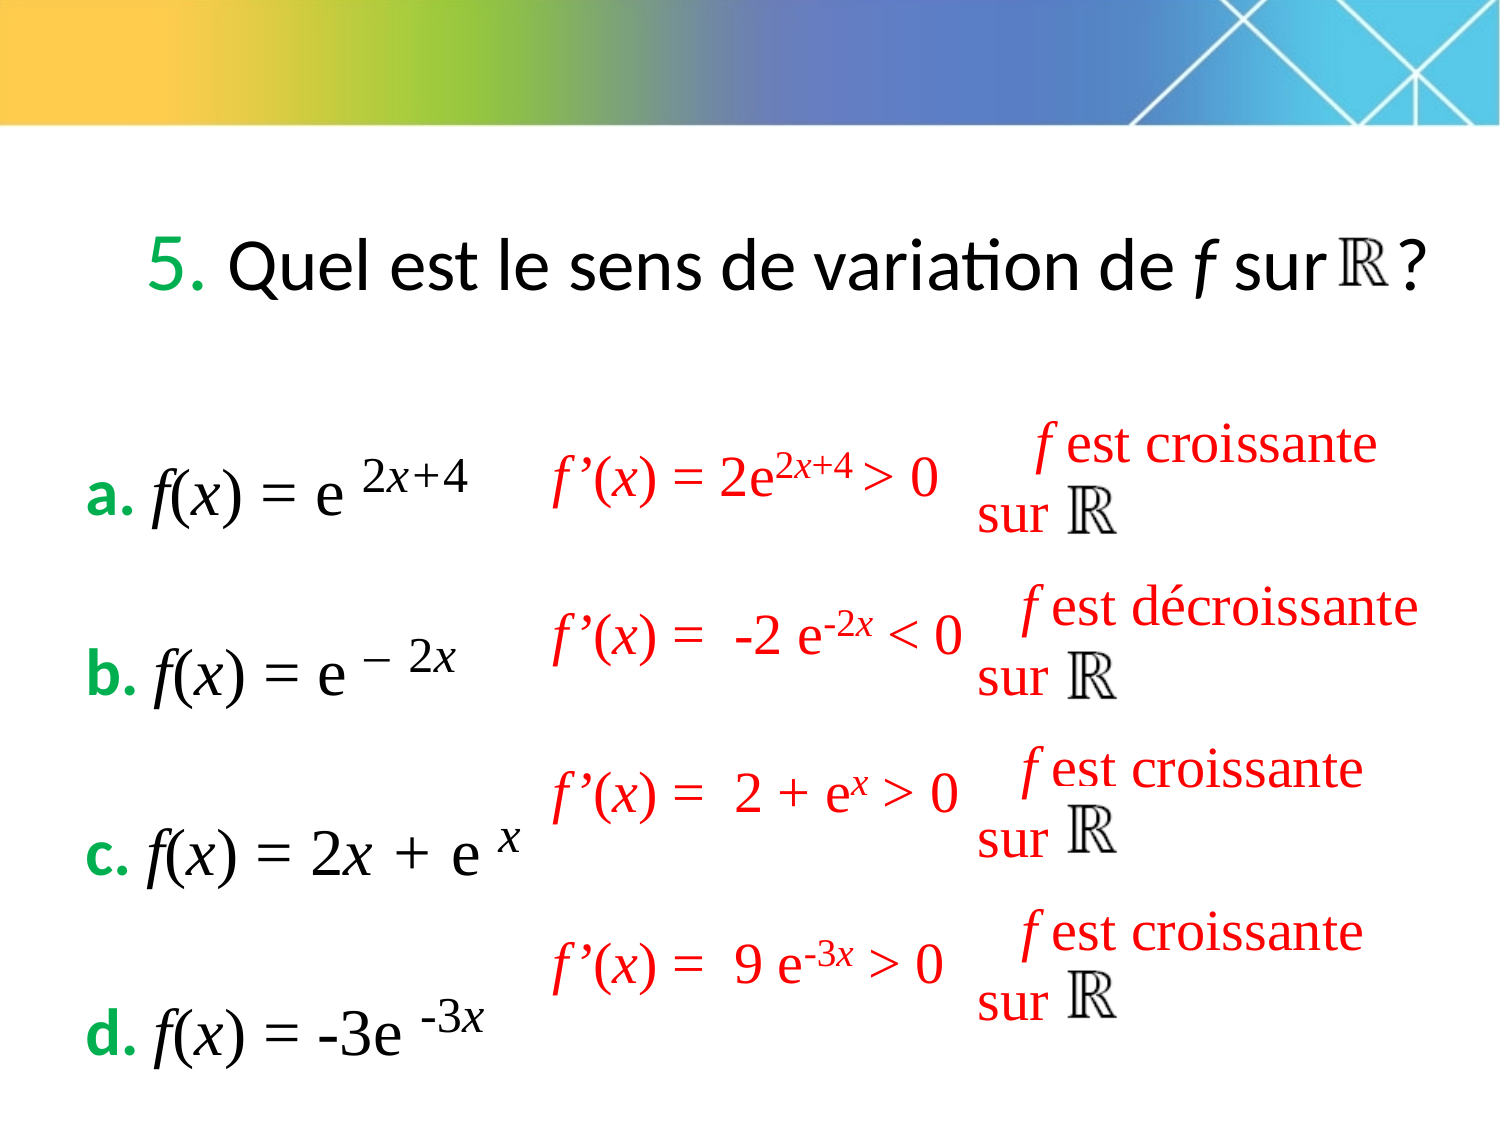

# 5. Quel est le sens de variation de f sur ?
a. f(x) = e 2x+4
b. f(x) = e – 2x
c. f(x) = 2x + e x
d. f(x) = -3e -3x
f’(x) = 2e2x+4 > 0
f’(x) = -2 e-2x < 0
f’(x) = 2 + ex > 0
f’(x) = 9 e-3x > 0
 f est croissante sur .
 f est décroissante sur
 f est croissante
sur
 f est croissante
sur